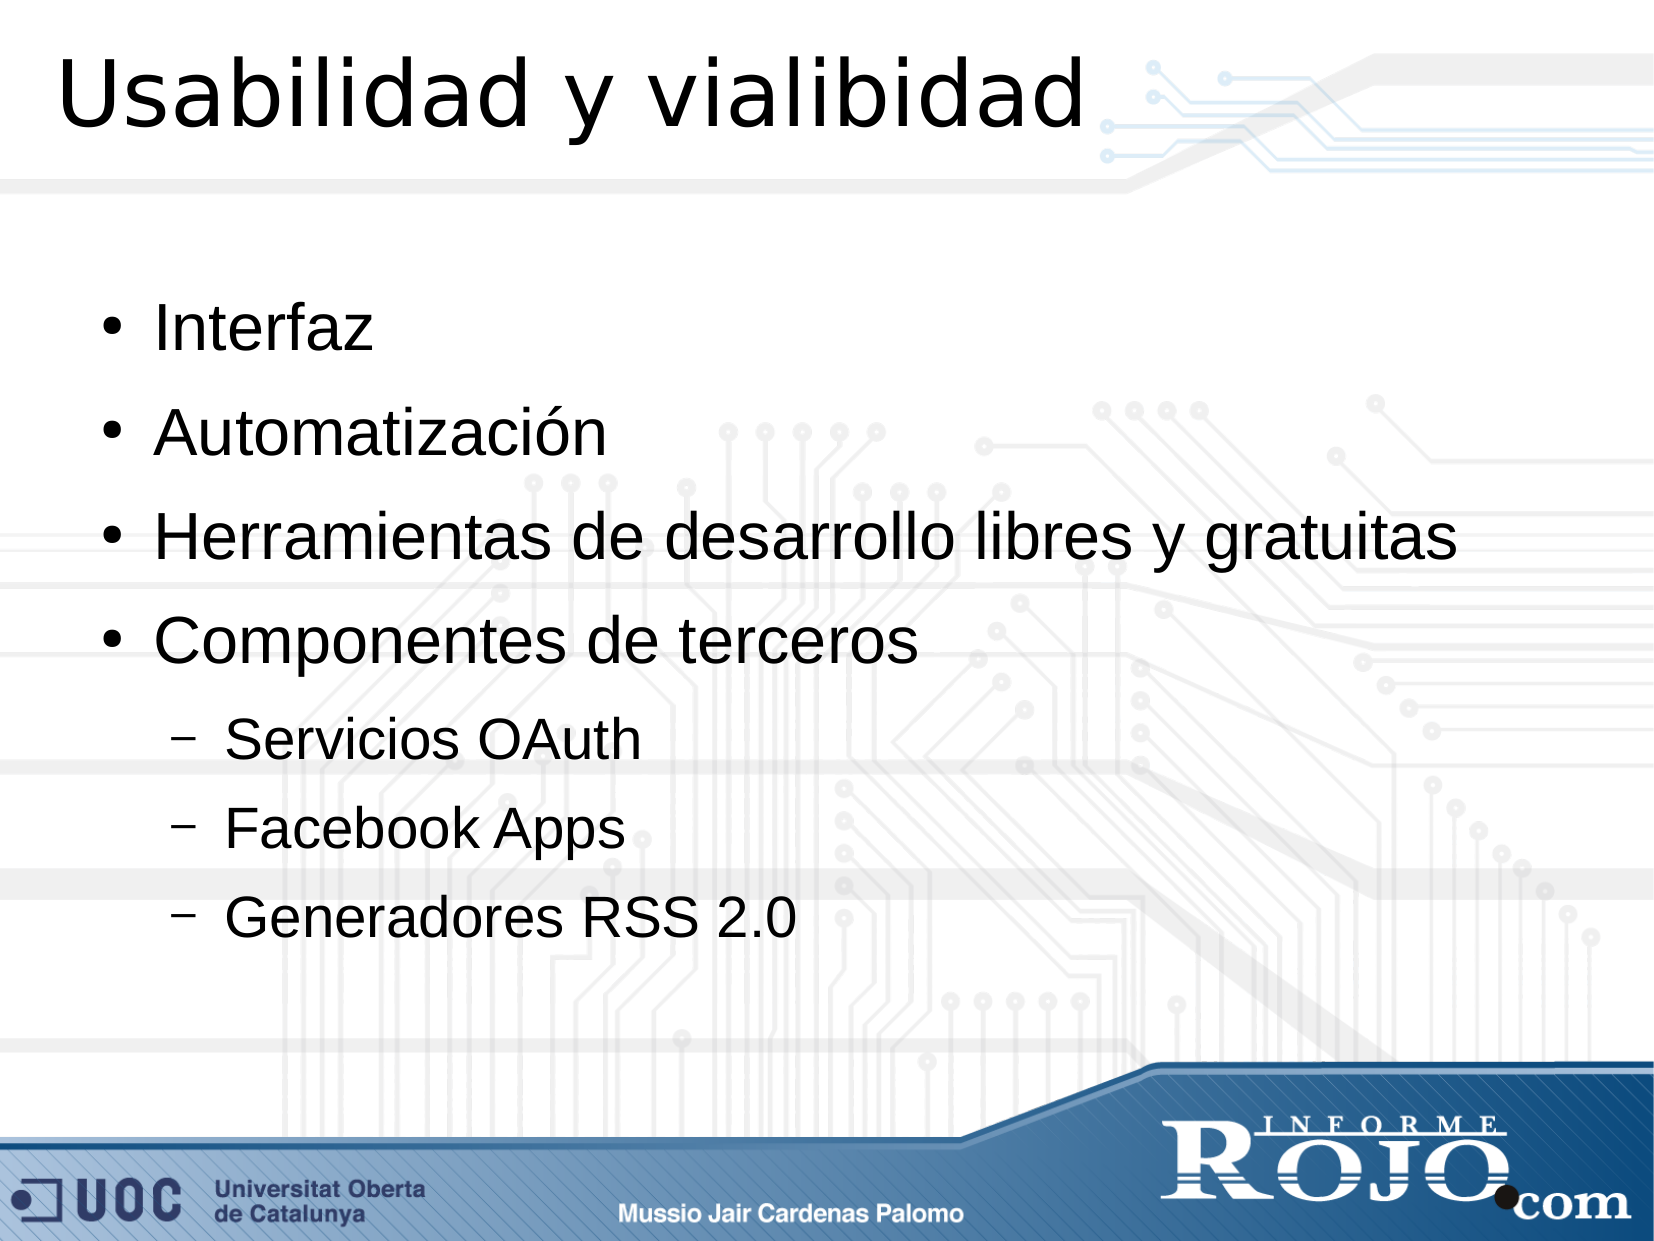

# Usabilidad y vialibidad
Interfaz
Automatización
Herramientas de desarrollo libres y gratuitas
Componentes de terceros
Servicios OAuth
Facebook Apps
Generadores RSS 2.0